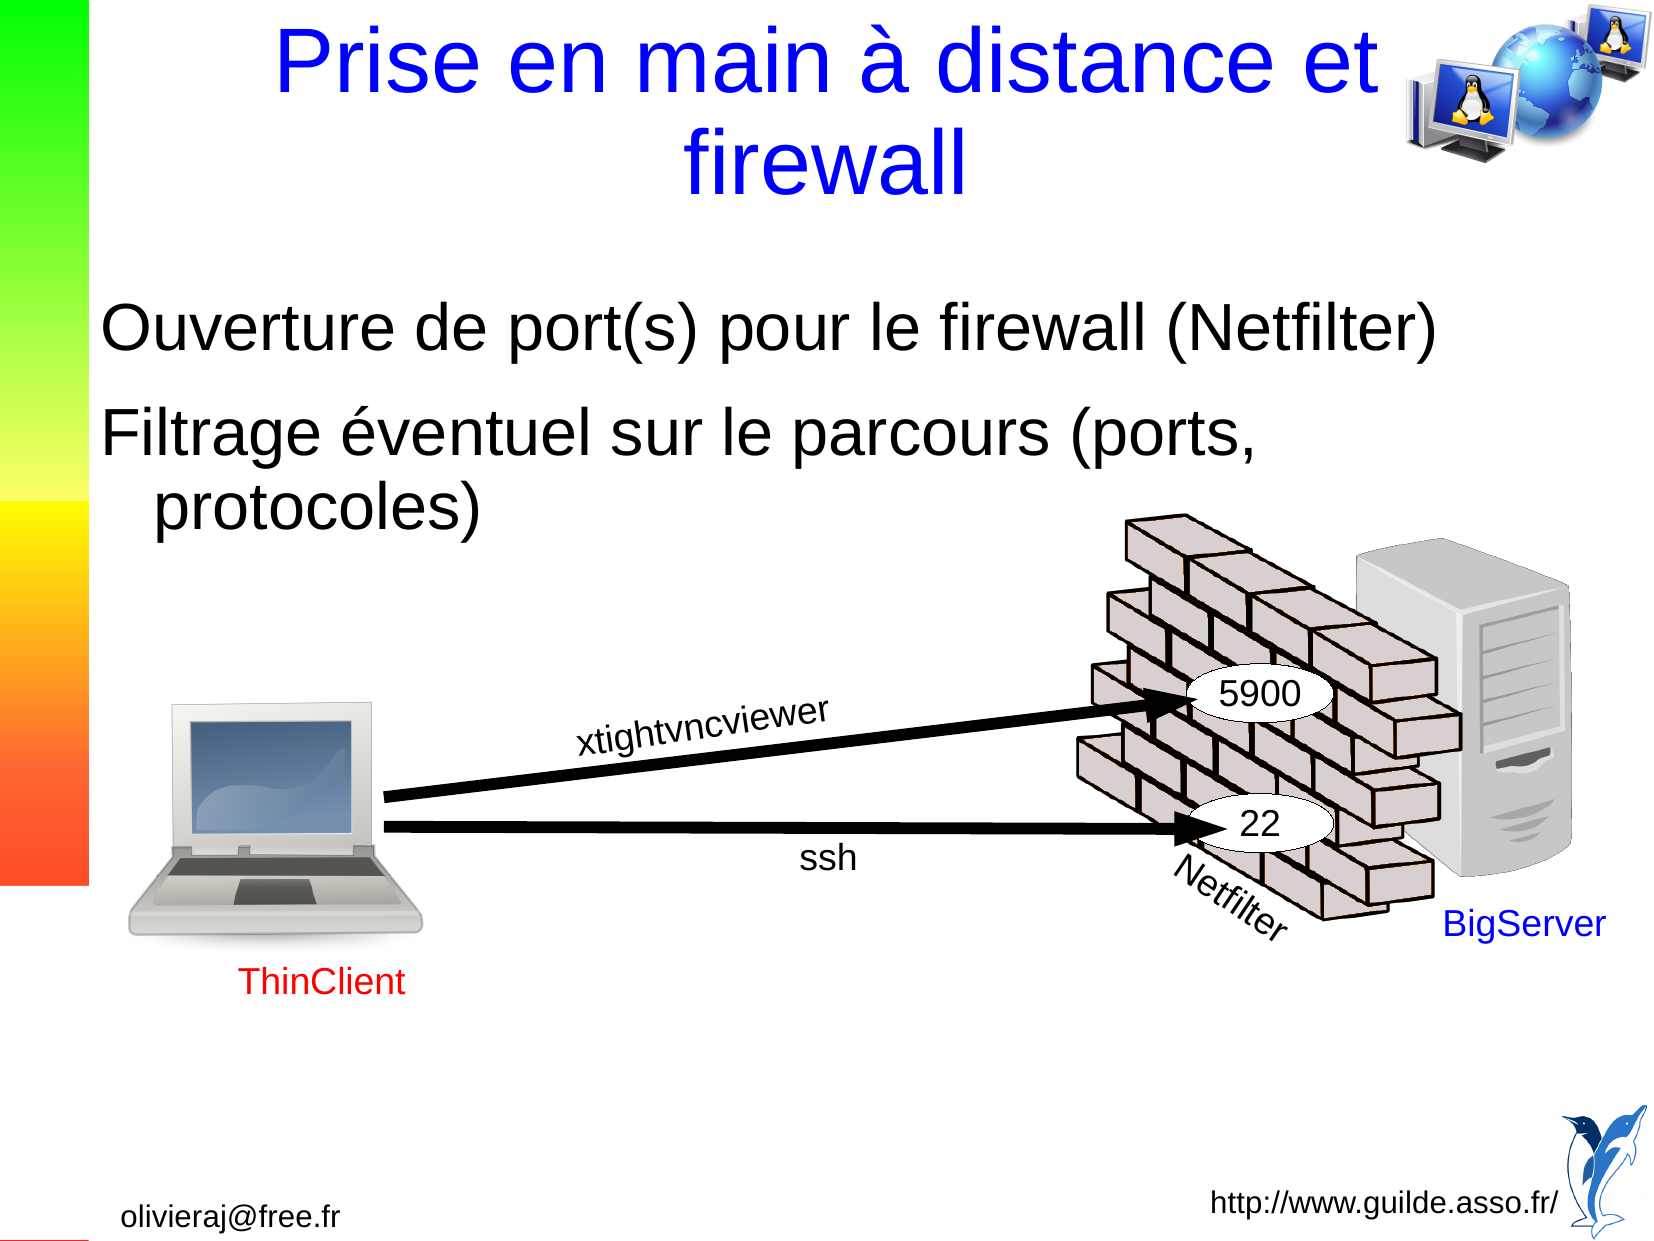

# Prise en main à distance et firewall
Ouverture de port(s) pour le firewall (Netfilter)
Filtrage éventuel sur le parcours (ports, protocoles)
5900
xtightvncviewer
22
ssh
Netfilter
BigServer
ThinClient